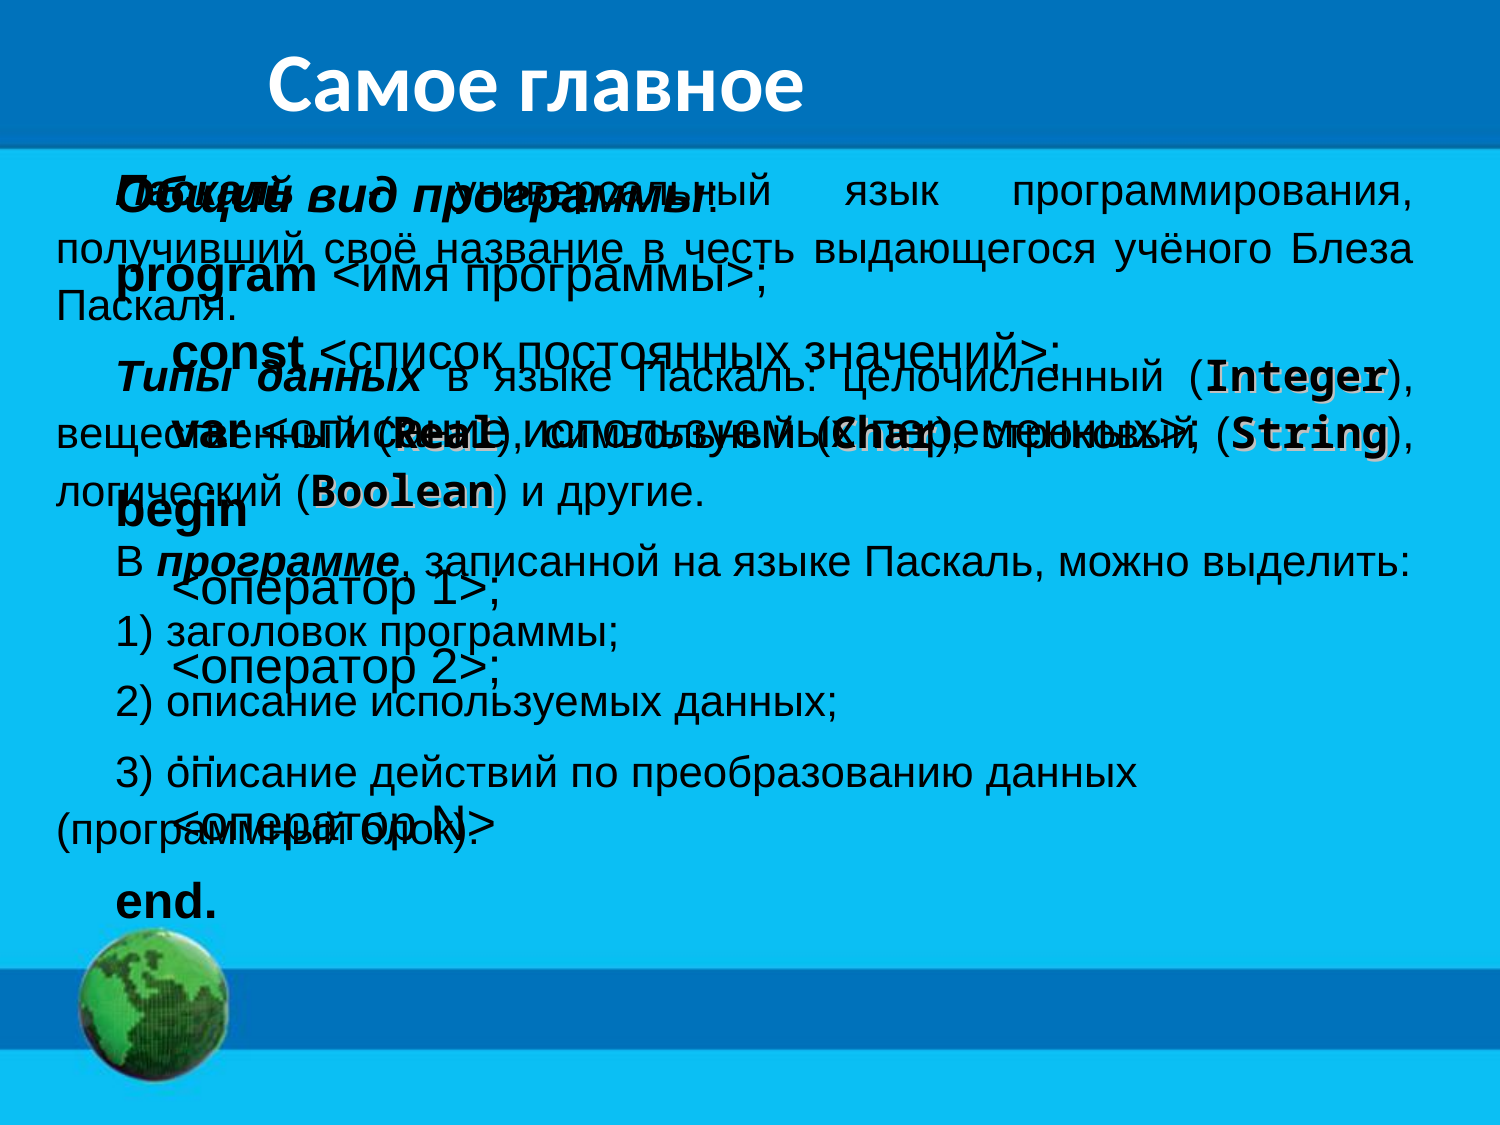

Самое главное
Паскаль - универсальный язык программирования, получивший своё название в честь выдающегося учёного Блеза Паскаля.
Типы данных в языке Паскаль: целочисленный (Integer), вещественный (Real), символьный (Char), строковый (String), логический (Boolean) и другие.
В программе, записанной на языке Паскаль, можно выделить:
1) заголовок программы;
2) описание используемых данных;
3) описание действий по преобразованию данных (программный блок).
Общий вид программы:
program <имя программы>;
 const <список постоянных значений>;
 var <описание используемых переменных>;
begin
 <оператор 1>;
 <оператор 2>;
 …
 <оператор N>
end.